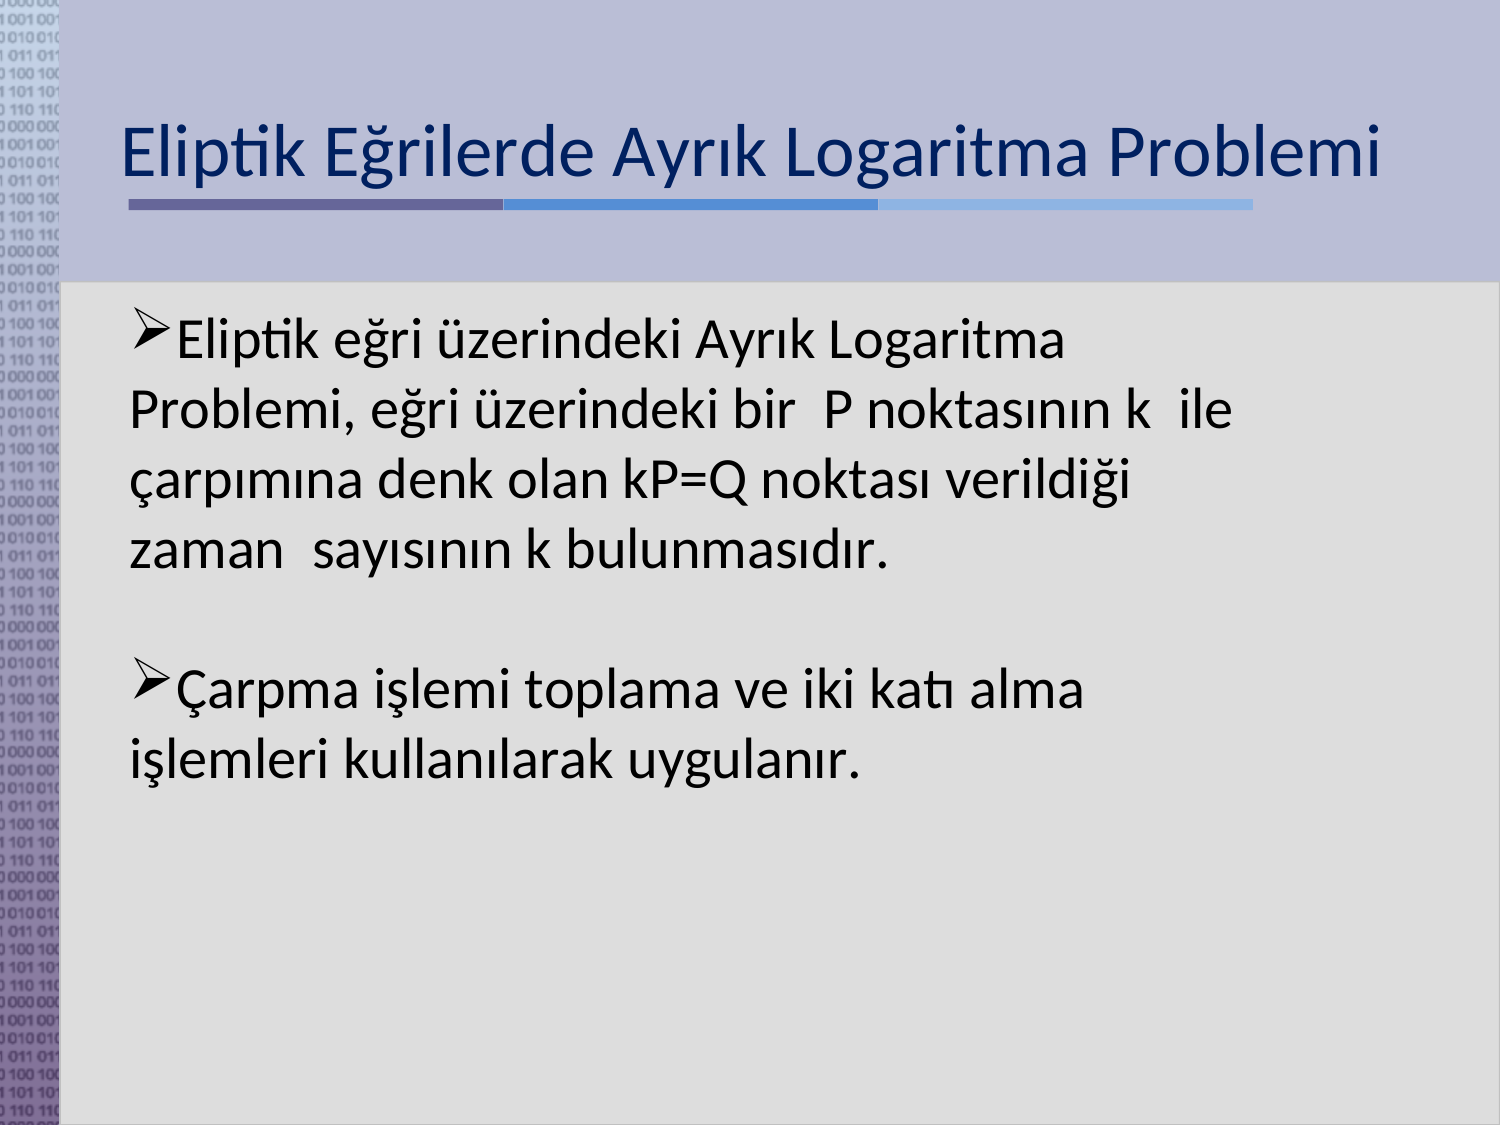

Eliptik Eğrilerde Ayrık Logaritma Problemi
Eliptik eğri üzerindeki Ayrık Logaritma Problemi, eğri üzerindeki bir P noktasının k ile çarpımına denk olan kP=Q noktası verildiği zaman sayısının k bulunmasıdır.
Çarpma işlemi toplama ve iki katı alma işlemleri kullanılarak uygulanır.